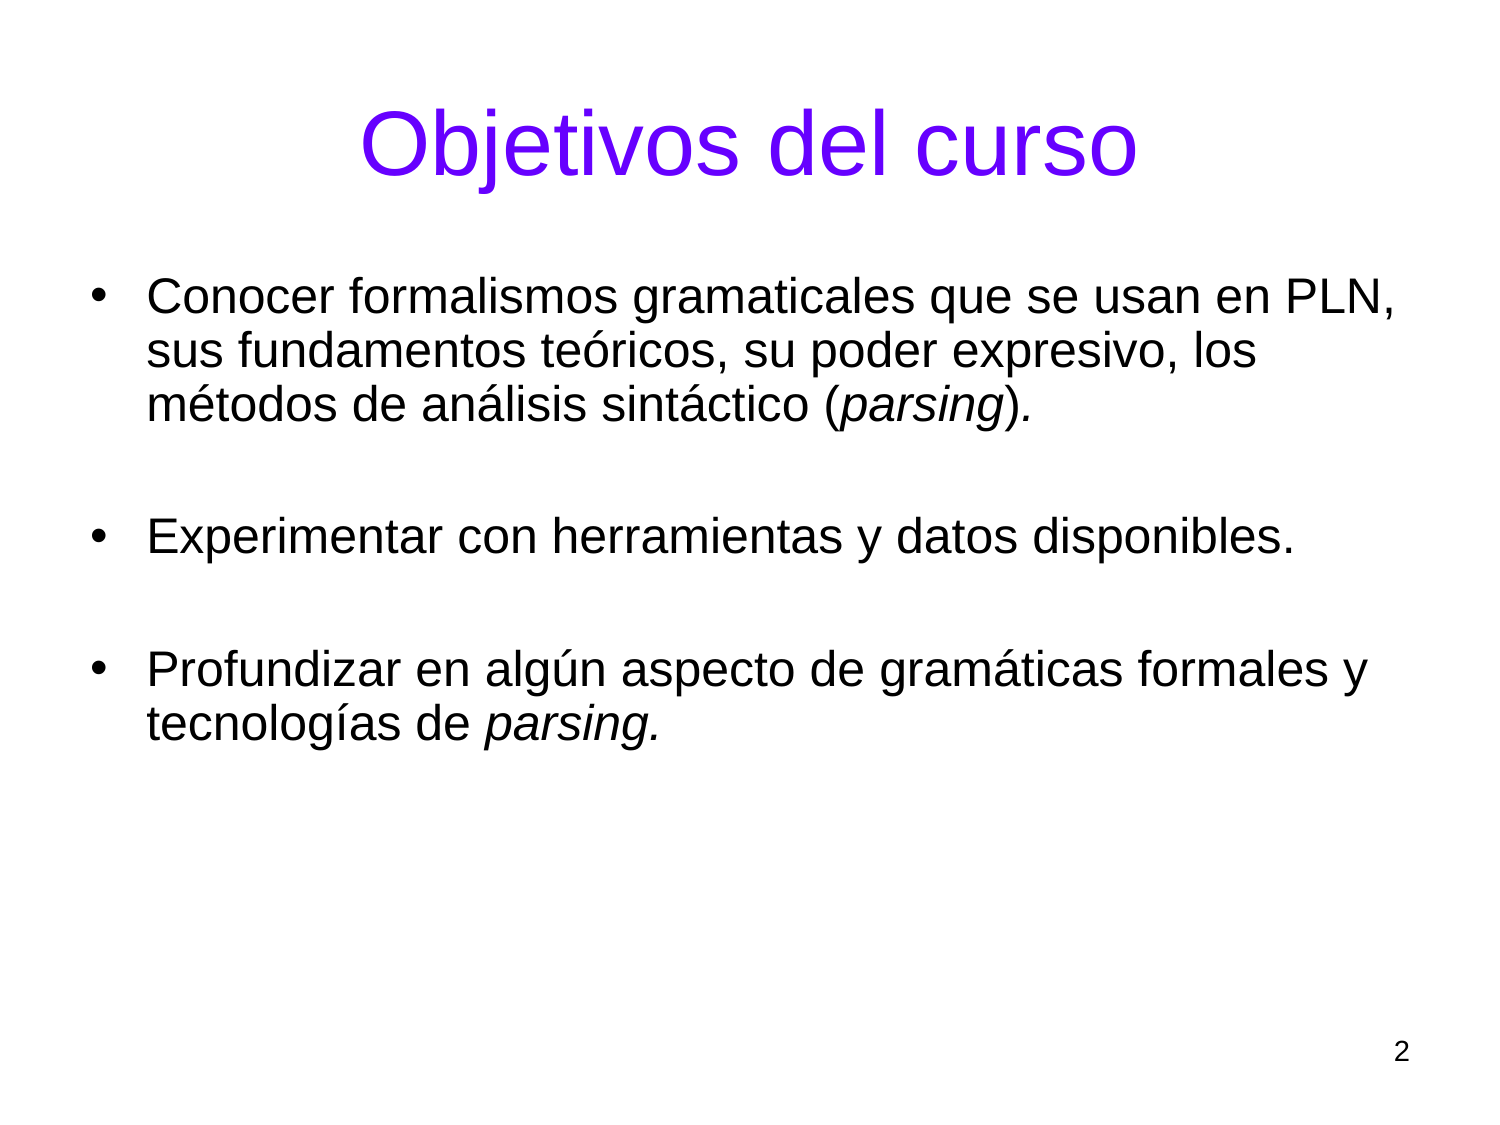

# Objetivos del curso
Conocer formalismos gramaticales que se usan en PLN, sus fundamentos teóricos, su poder expresivo, los métodos de análisis sintáctico (parsing).
Experimentar con herramientas y datos disponibles.
Profundizar en algún aspecto de gramáticas formales y tecnologías de parsing.